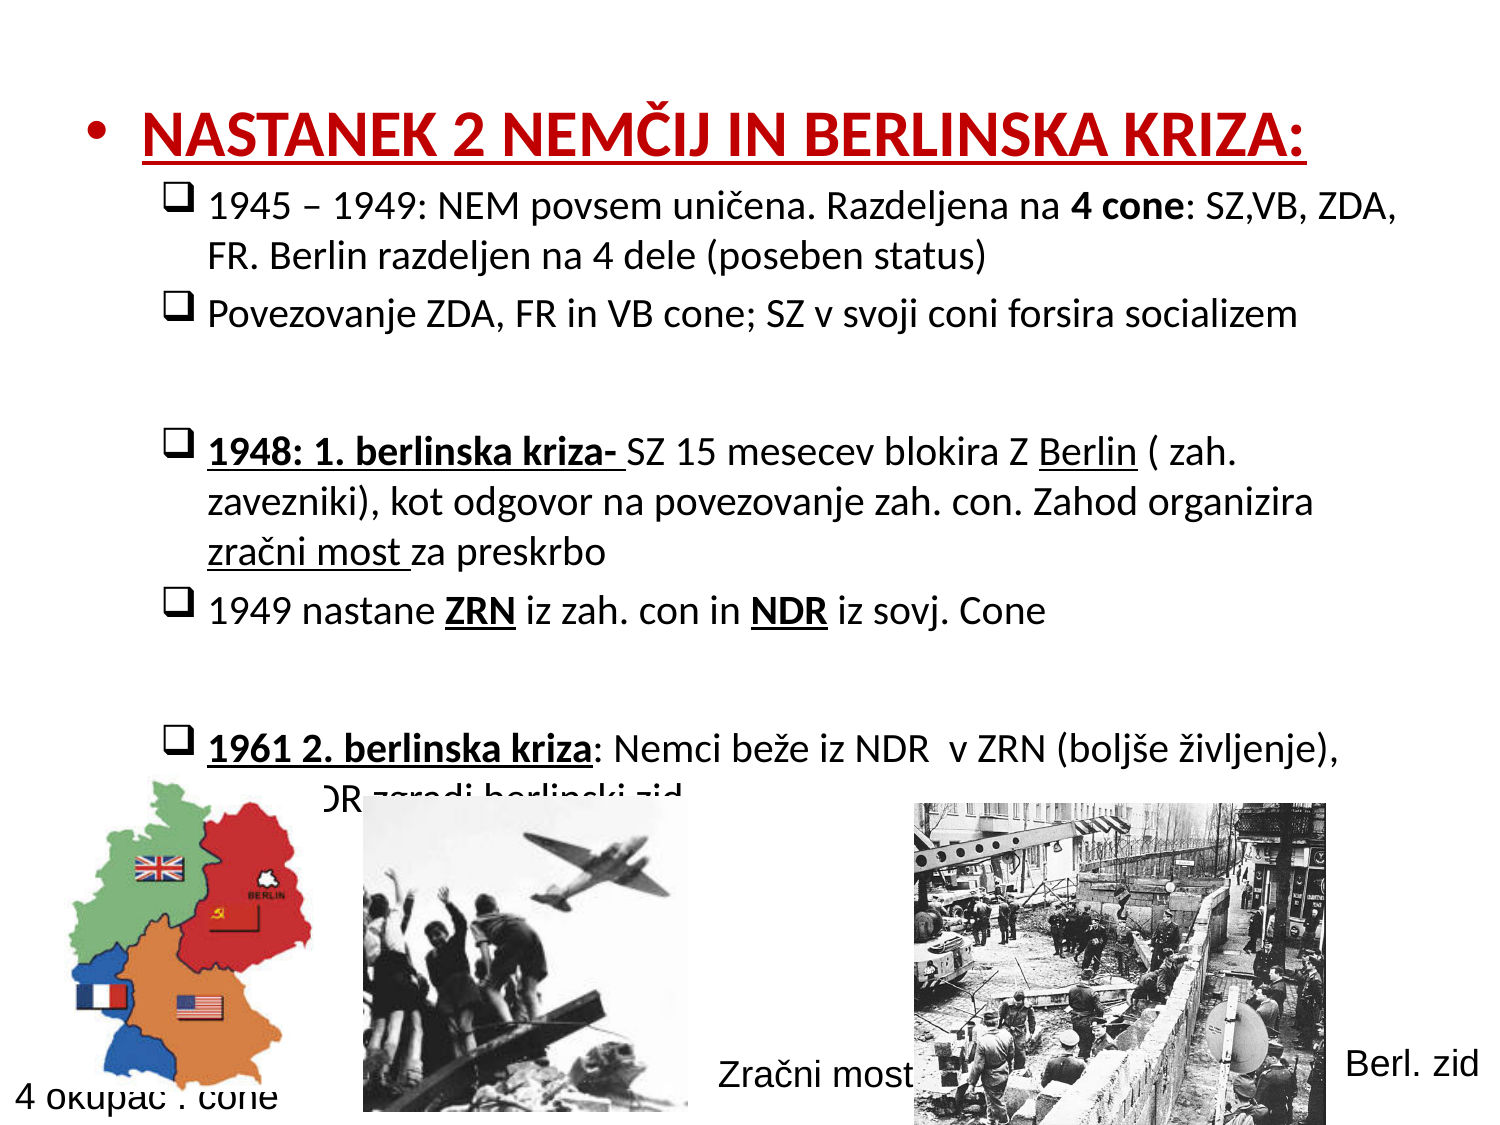

# NASTANEK 2 NEMČIJ IN BERLINSKA KRIZA:
1945 – 1949: NEM povsem uničena. Razdeljena na 4 cone: SZ,VB, ZDA, FR. Berlin razdeljen na 4 dele (poseben status)
Povezovanje ZDA, FR in VB cone; SZ v svoji coni forsira socializem
1948: 1. berlinska kriza- SZ 15 mesecev blokira Z Berlin ( zah. zavezniki), kot odgovor na povezovanje zah. con. Zahod organizira zračni most za preskrbo
1949 nastane ZRN iz zah. con in NDR iz sovj. Cone
1961 2. berlinska kriza: Nemci beže iz NDR v ZRN (boljše življenje), zato NDR zgradi berlinski zid
Berl. zid
Zračni most
4 okupac . cone